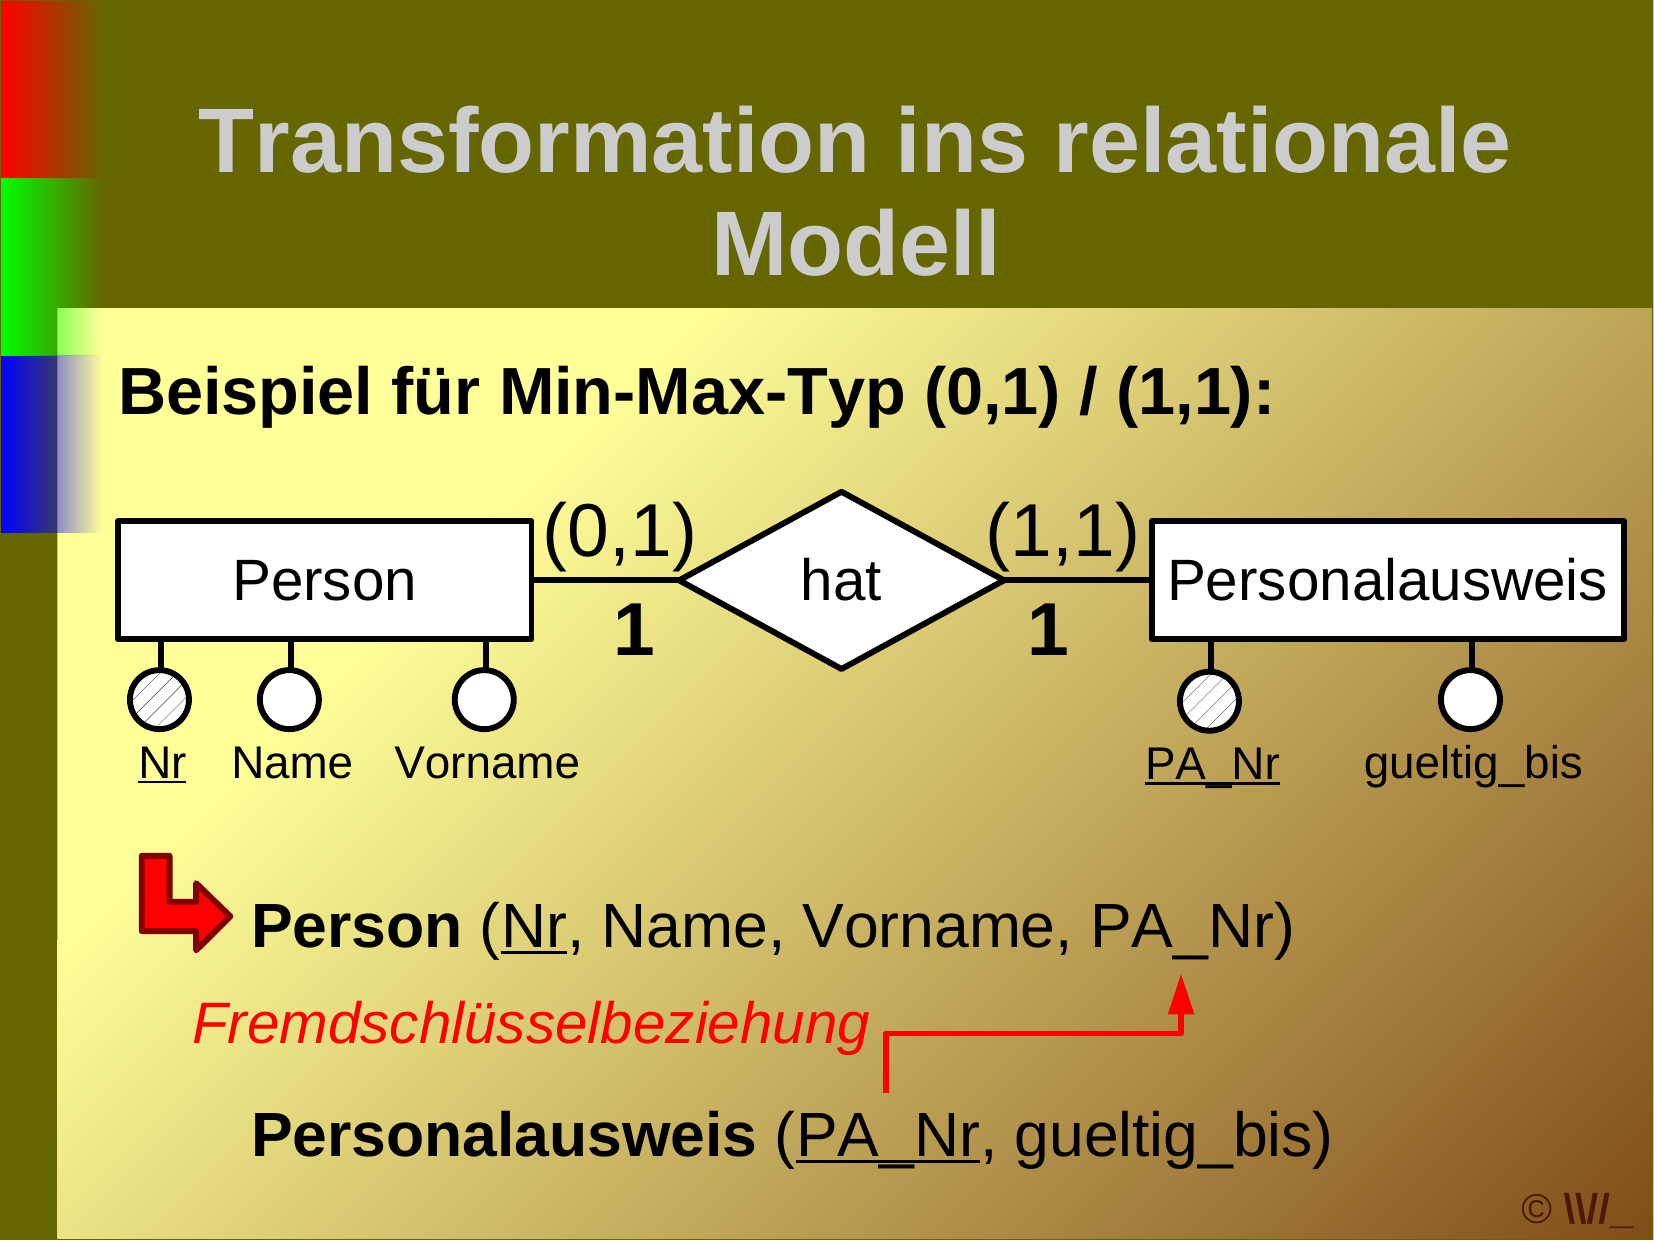

# Transformation ins relationale Modell
Beispiel für Min-Max-Typ (0,1) / (1,1):
(0,1)
(1,1)
hat
Person
Personalausweis
1
1
Nr
Name
Vorname
gueltig_bis
PA_Nr
Person (Nr, Name, Vorname, PA_Nr)
Fremdschlüsselbeziehung
Personalausweis (PA_Nr, gueltig_bis)